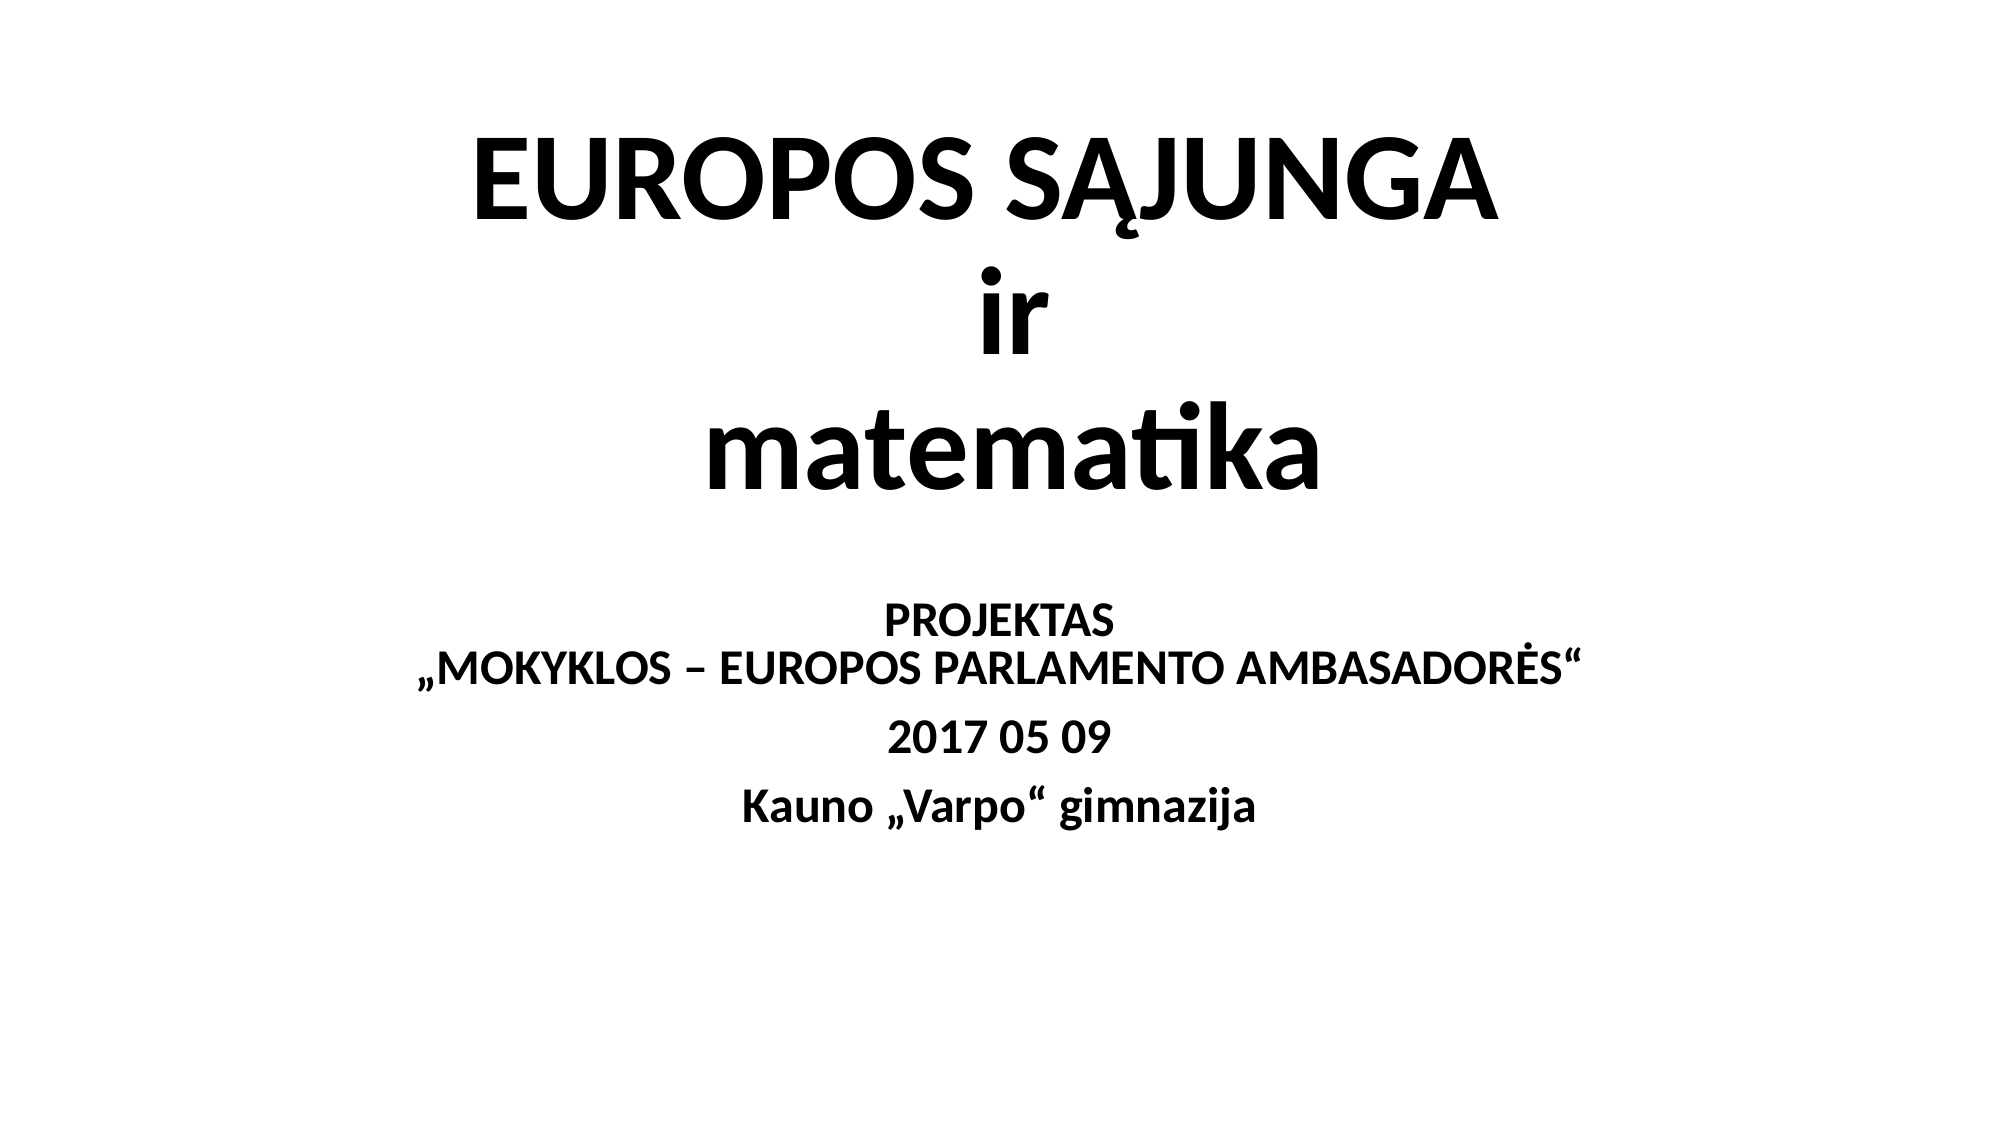

# EUROPOS SĄJUNGA ir matematika
PROJEKTAS
„MOKYKLOS – EUROPOS PARLAMENTO AMBASADORĖS“
2017 05 09
Kauno „Varpo“ gimnazija